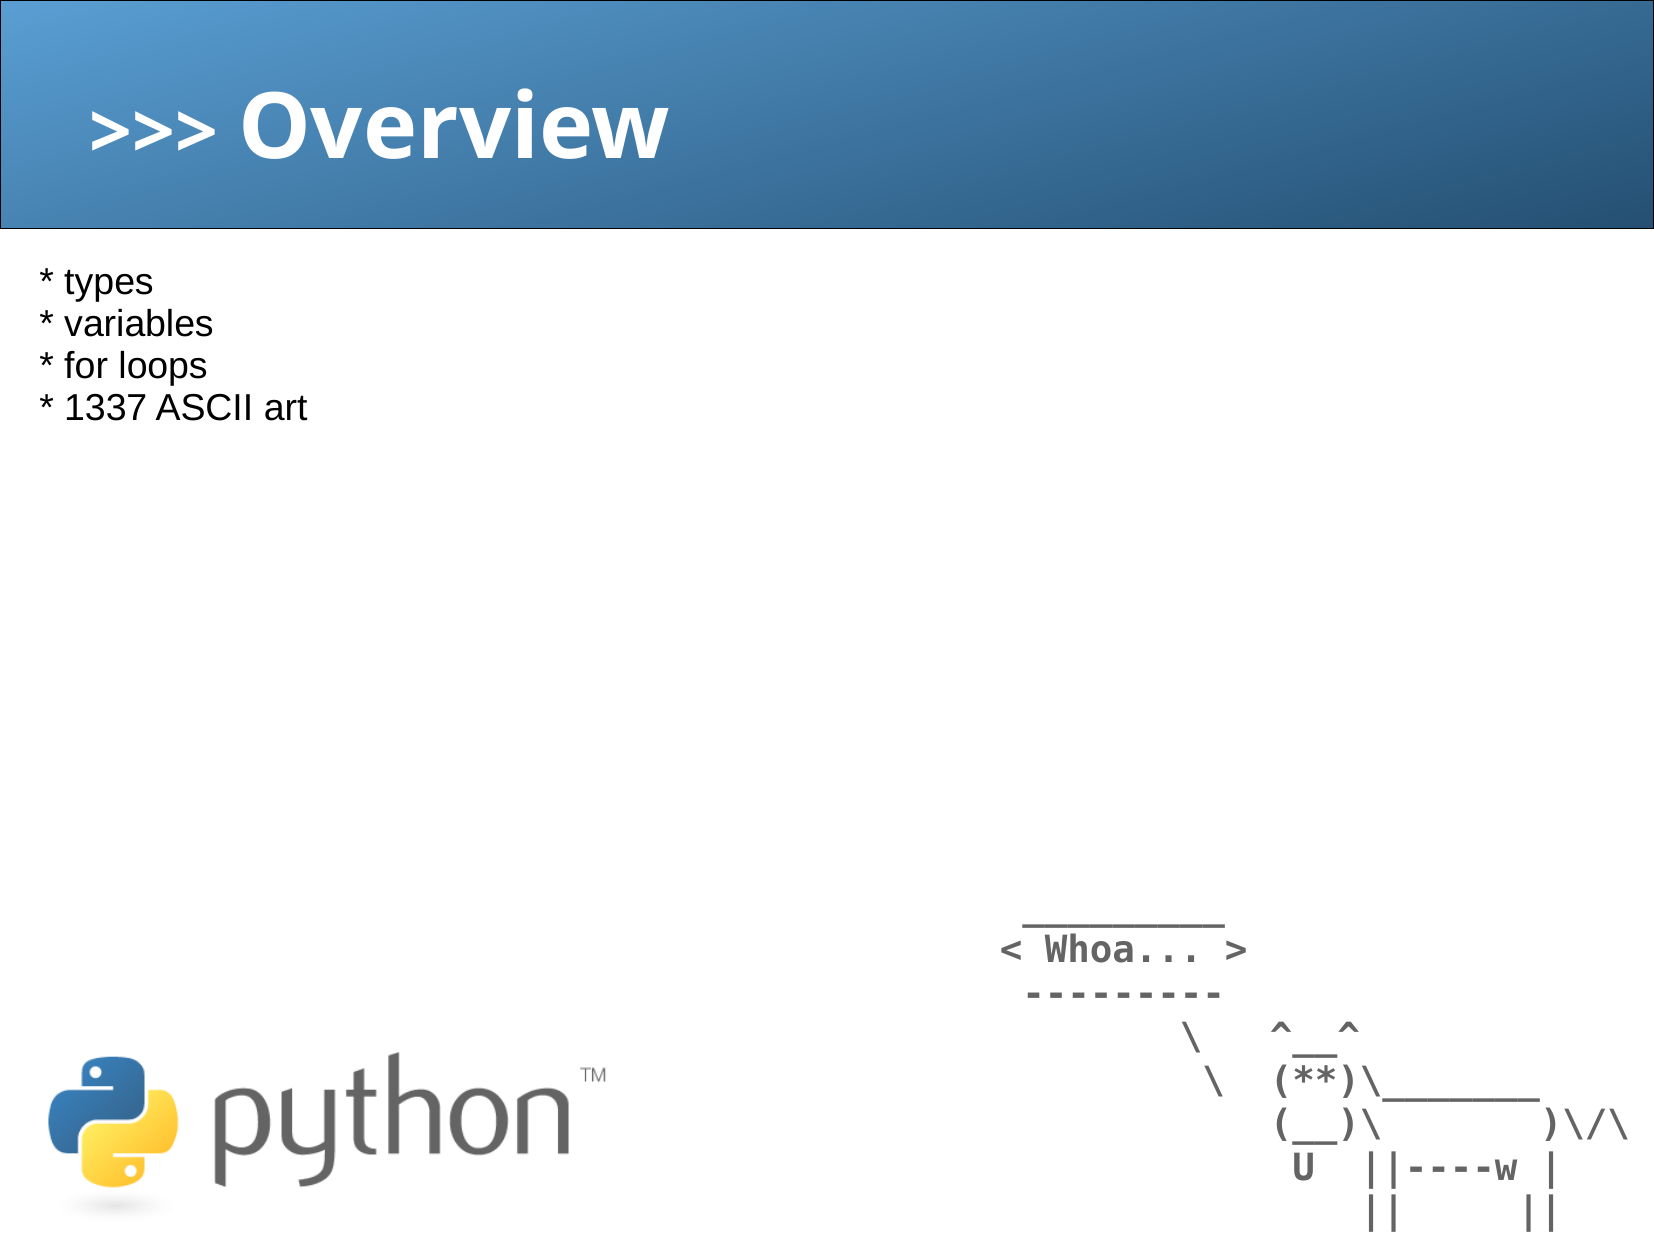

>>> Overview
* types
* variables
* for loops
* 1337 ASCII art
 _________
< Whoa... >
 ---------
 \ ^__^
 \ (**)\_______
 (__)\ )\/\
 U ||----w |
 || ||